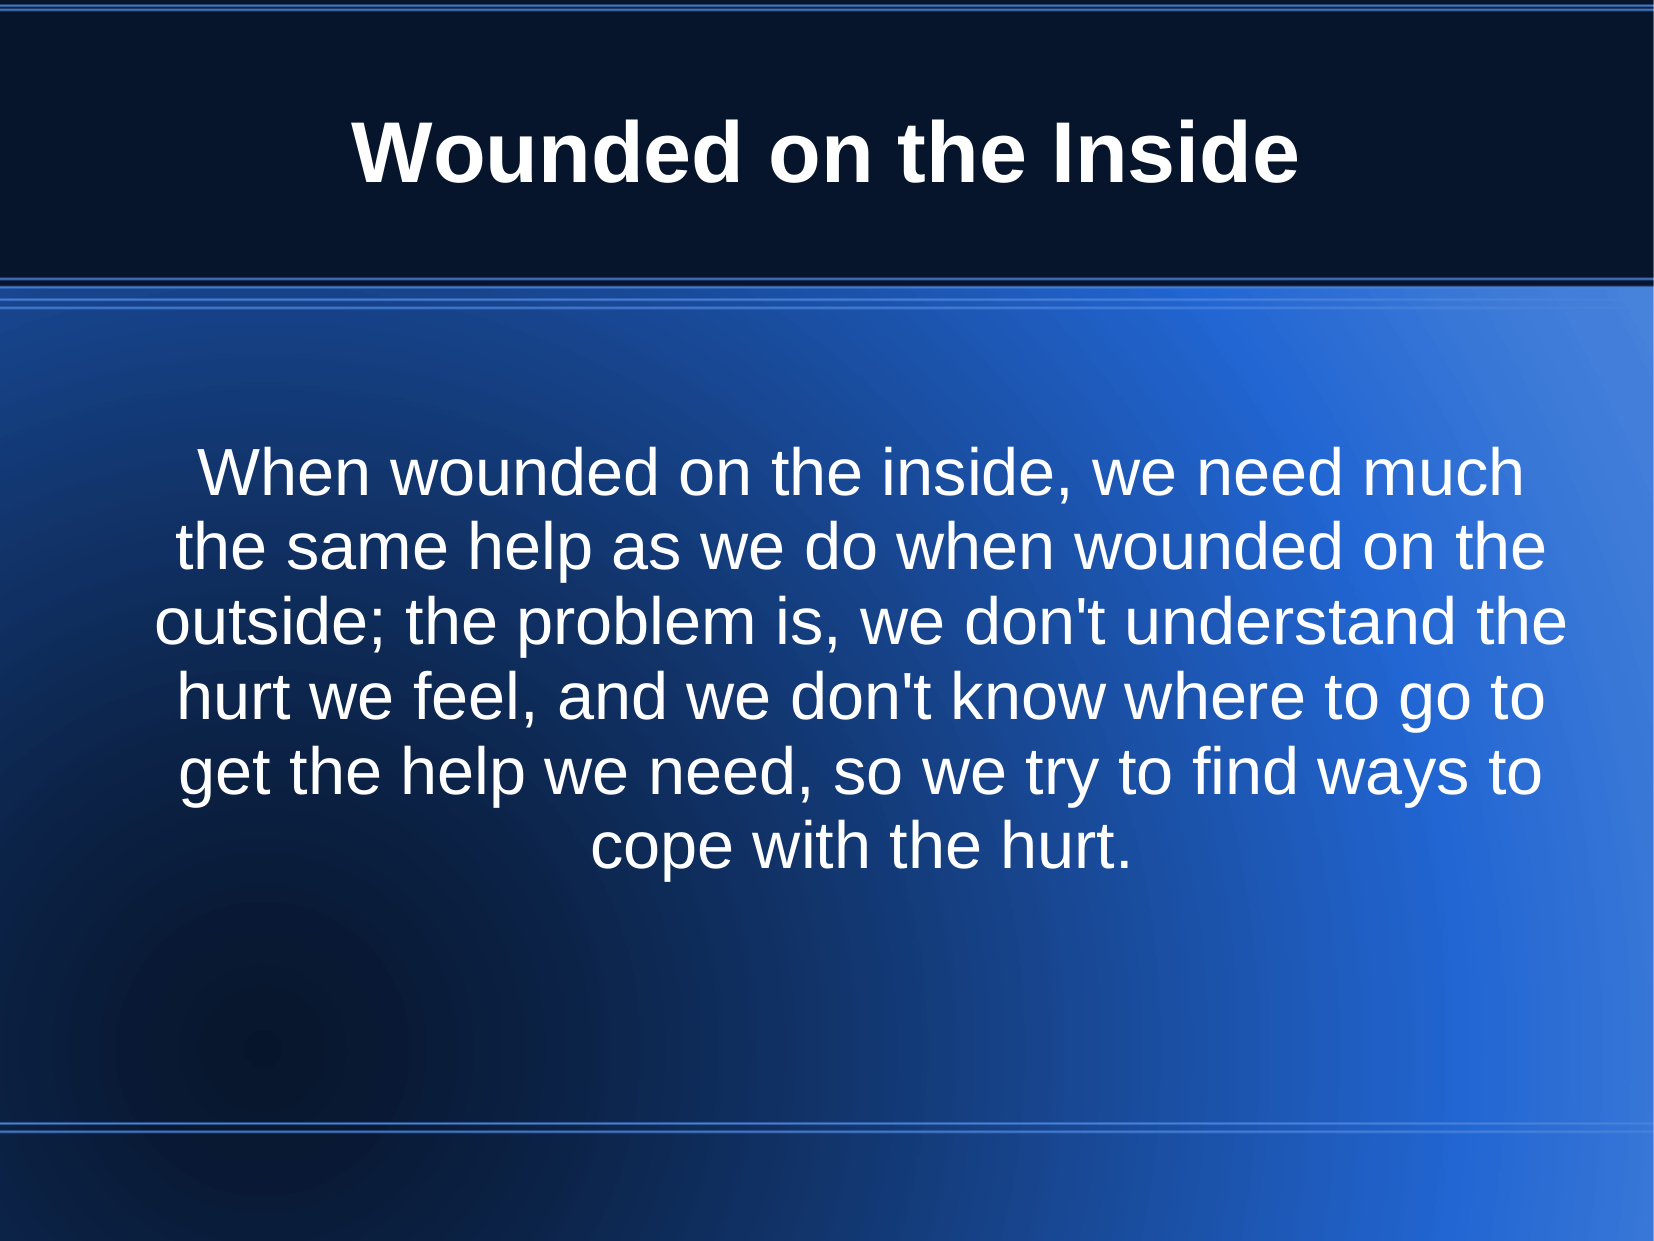

# Wounded on the Inside
When wounded on the inside, we need much the same help as we do when wounded on the outside; the problem is, we don't understand the hurt we feel, and we don't know where to go to get the help we need, so we try to find ways to cope with the hurt.